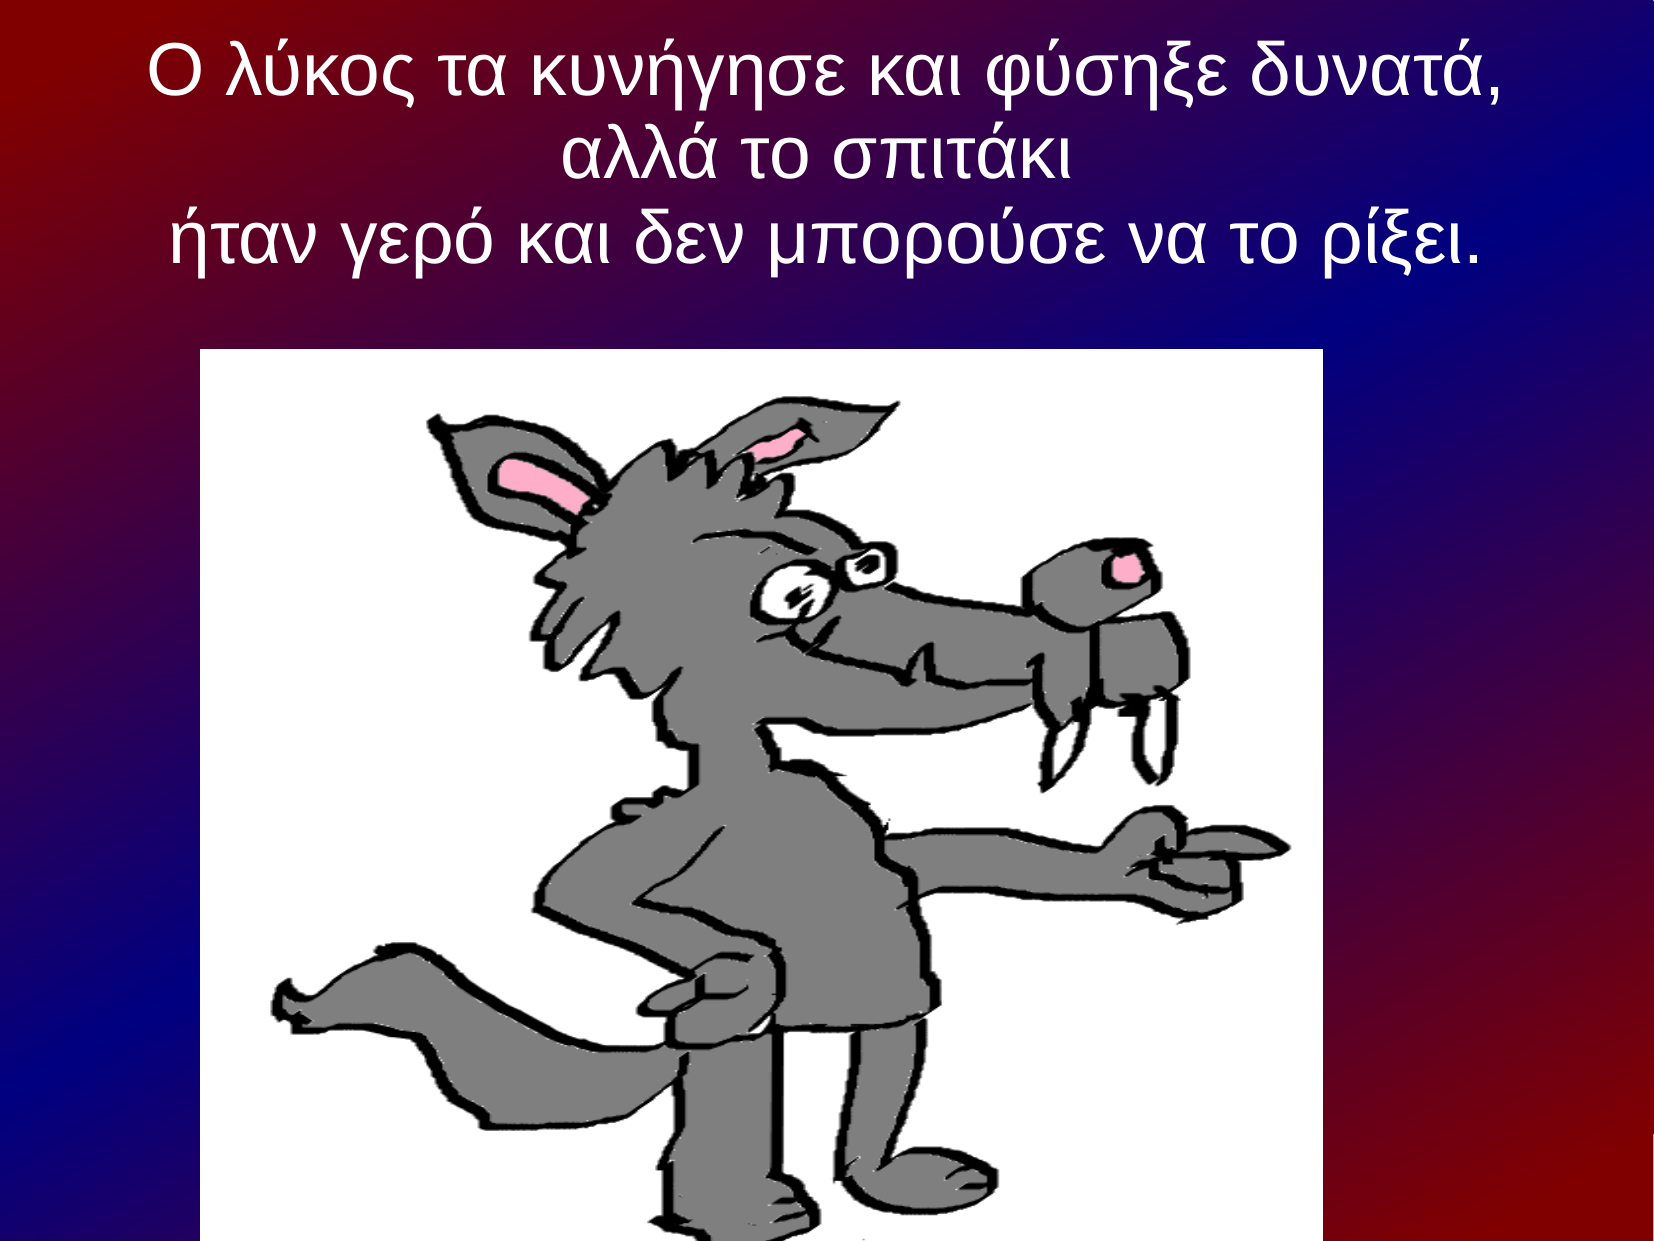

# Ο λύκος τα κυνήγησε και φύσηξε δυνατά, αλλά το σπιτάκι ήταν γερό και δεν μπορούσε να το ρίξει.